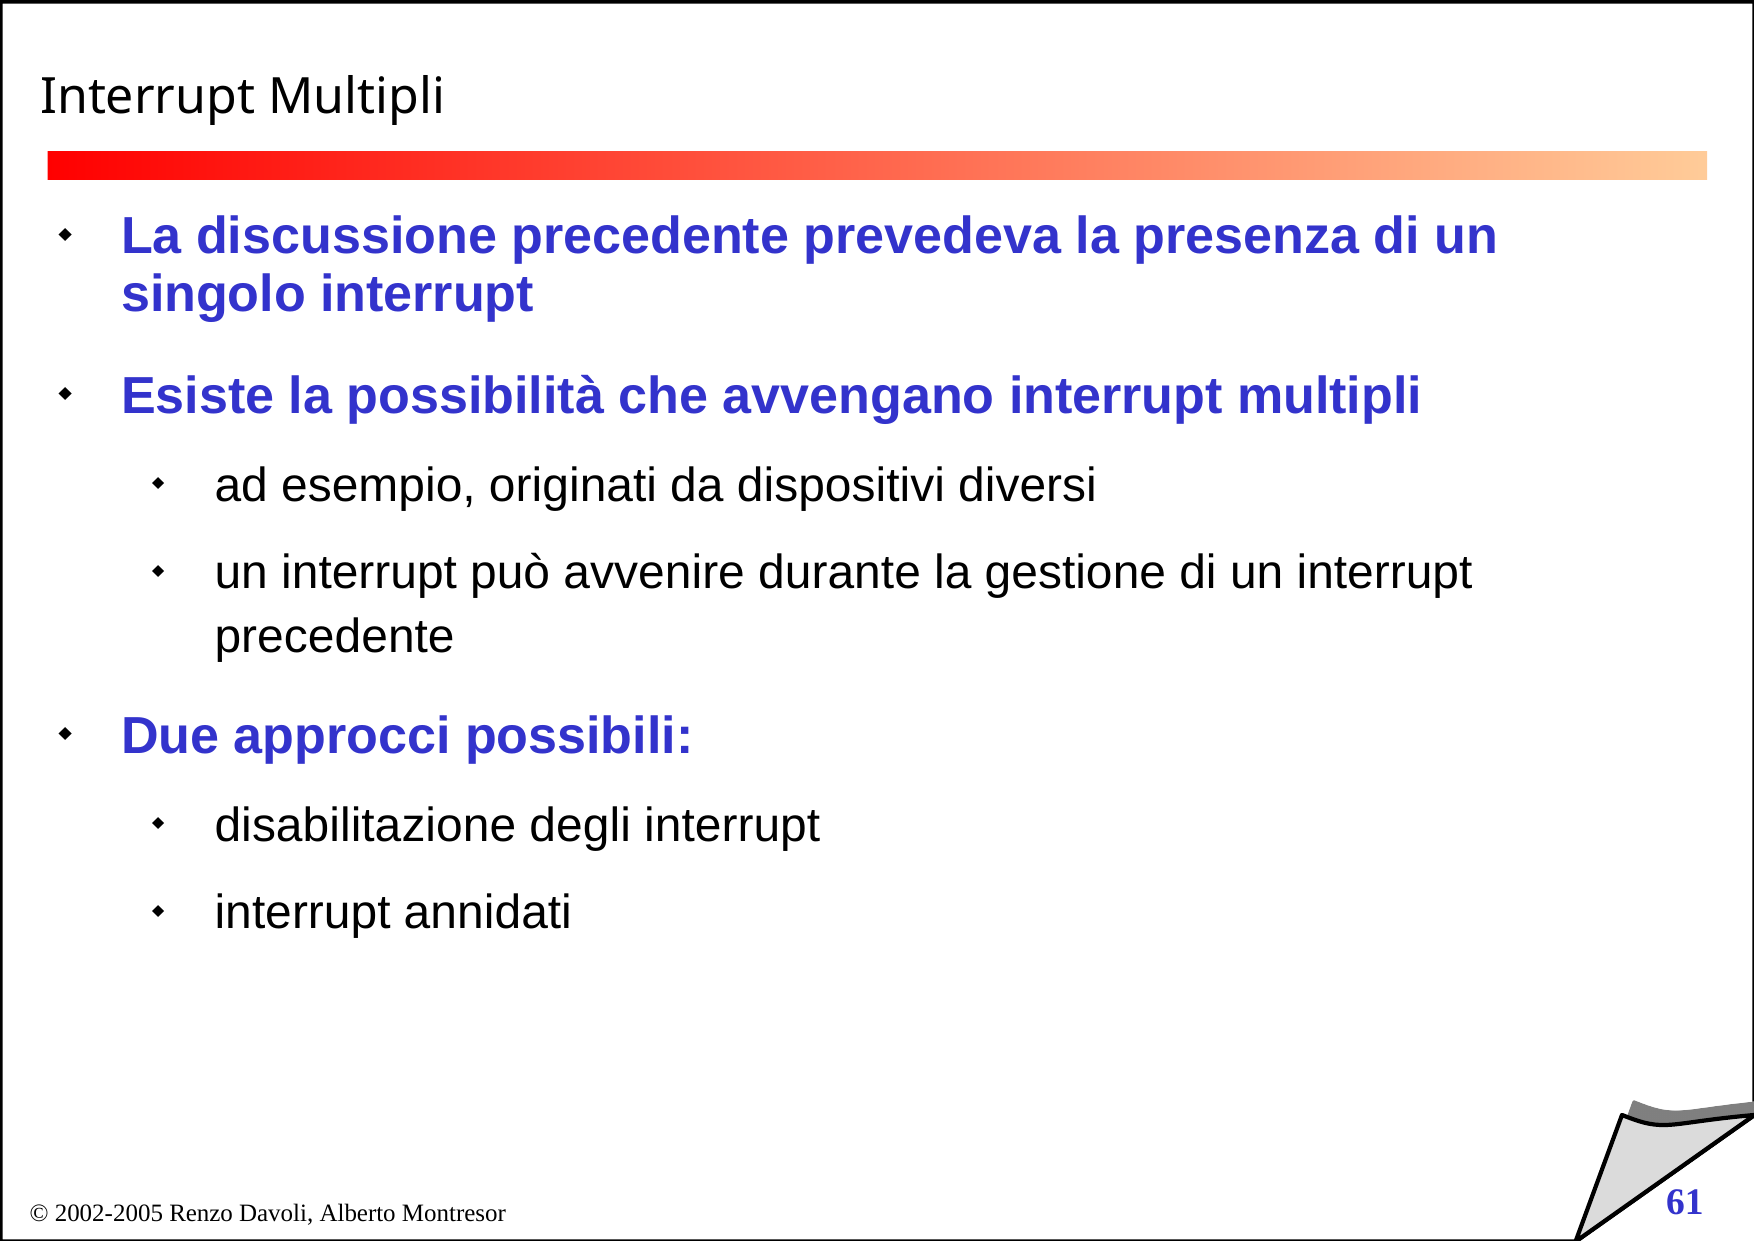

# Interrupt Multipli
La discussione precedente prevedeva la presenza di un singolo interrupt
Esiste la possibilità che avvengano interrupt multipli
ad esempio, originati da dispositivi diversi
un interrupt può avvenire durante la gestione di un interrupt precedente
Due approcci possibili:
disabilitazione degli interrupt
interrupt annidati